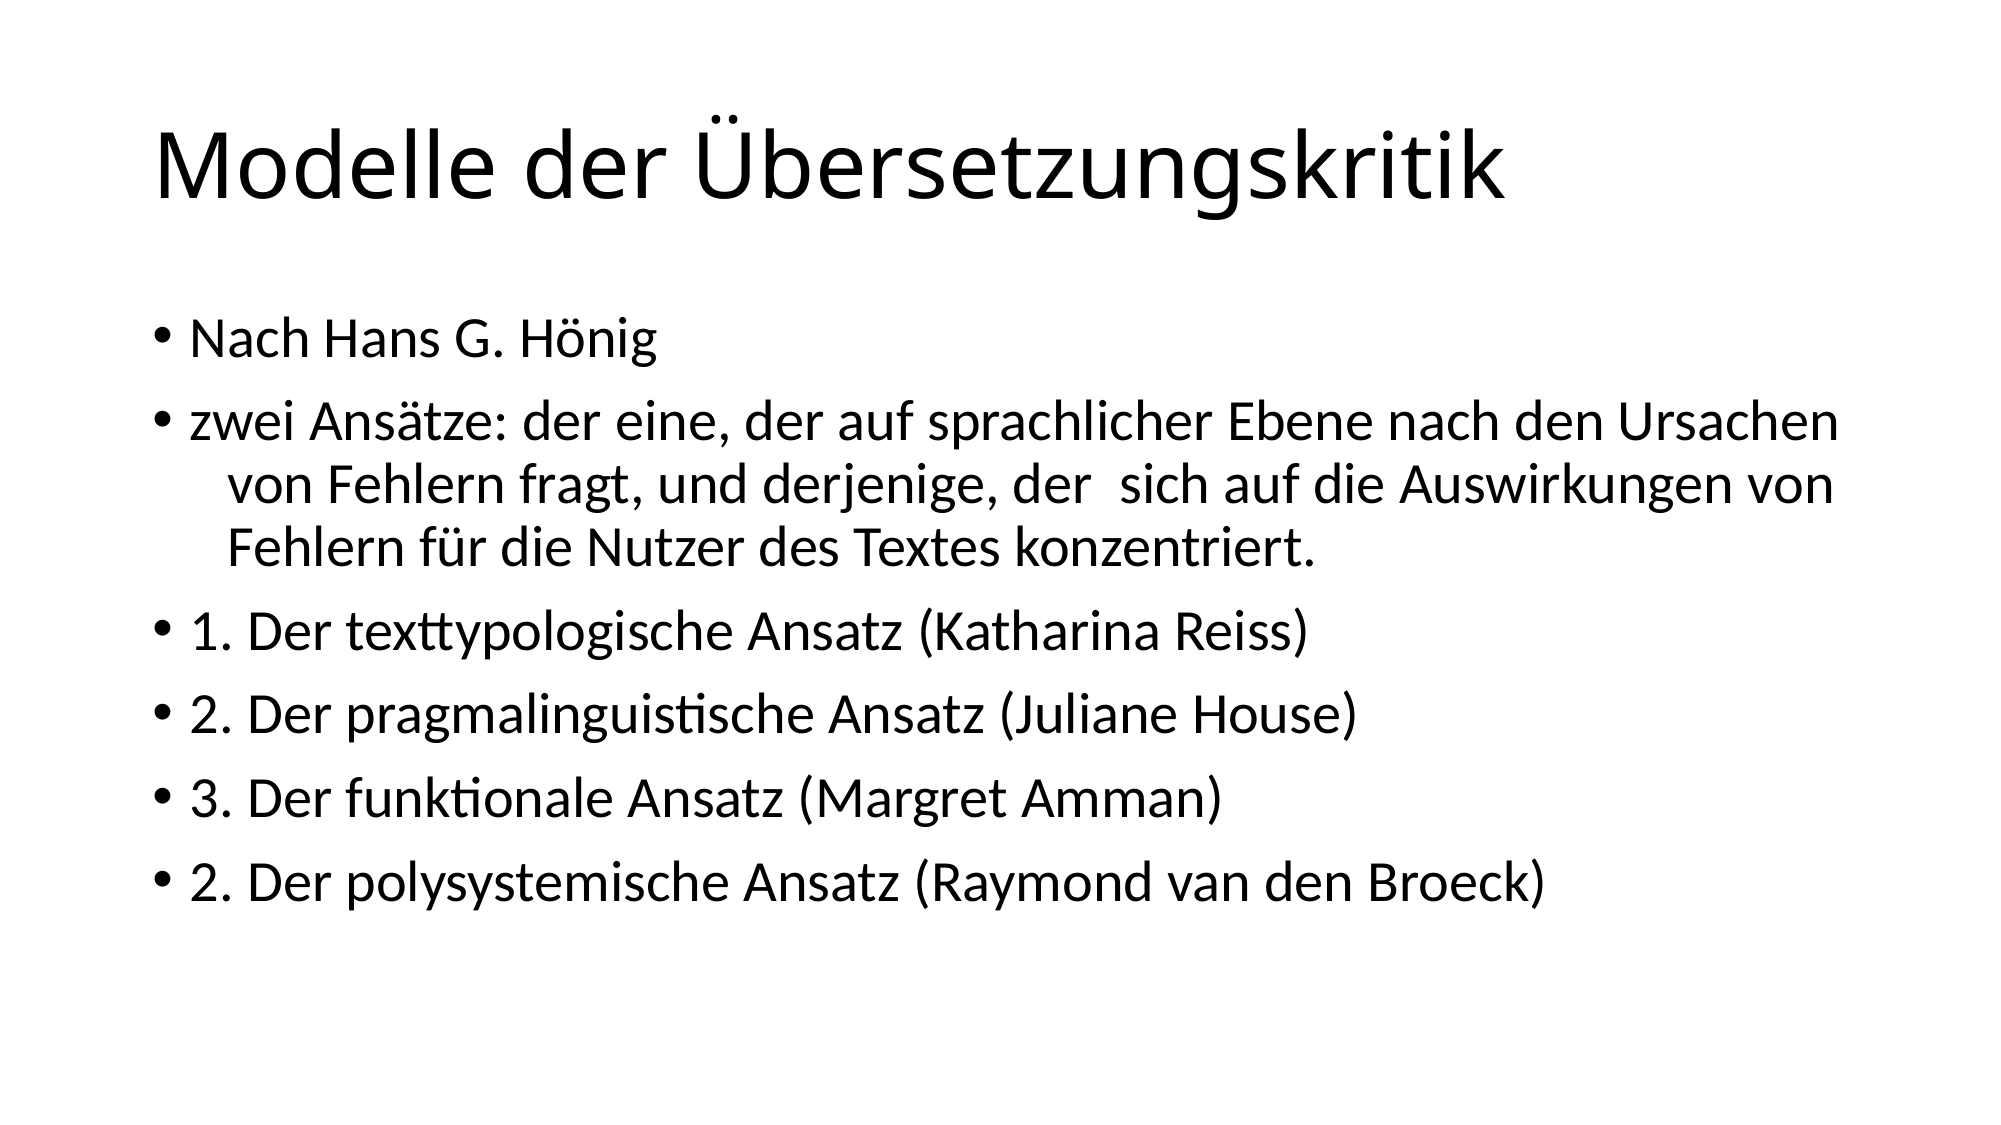

# Modelle der Übersetzungskritik
Nach Hans G. Hönig
zwei Ansätze: der eine, der auf sprachlicher Ebene nach den Ursachen von Fehlern fragt, und derjenige, der sich auf die Auswirkungen von Fehlern für die Nutzer des Textes konzentriert.
1. Der texttypologische Ansatz (Katharina Reiss)
2. Der pragmalinguistische Ansatz (Juliane House)
3. Der funktionale Ansatz (Margret Amman)
2. Der polysystemische Ansatz (Raymond van den Broeck)